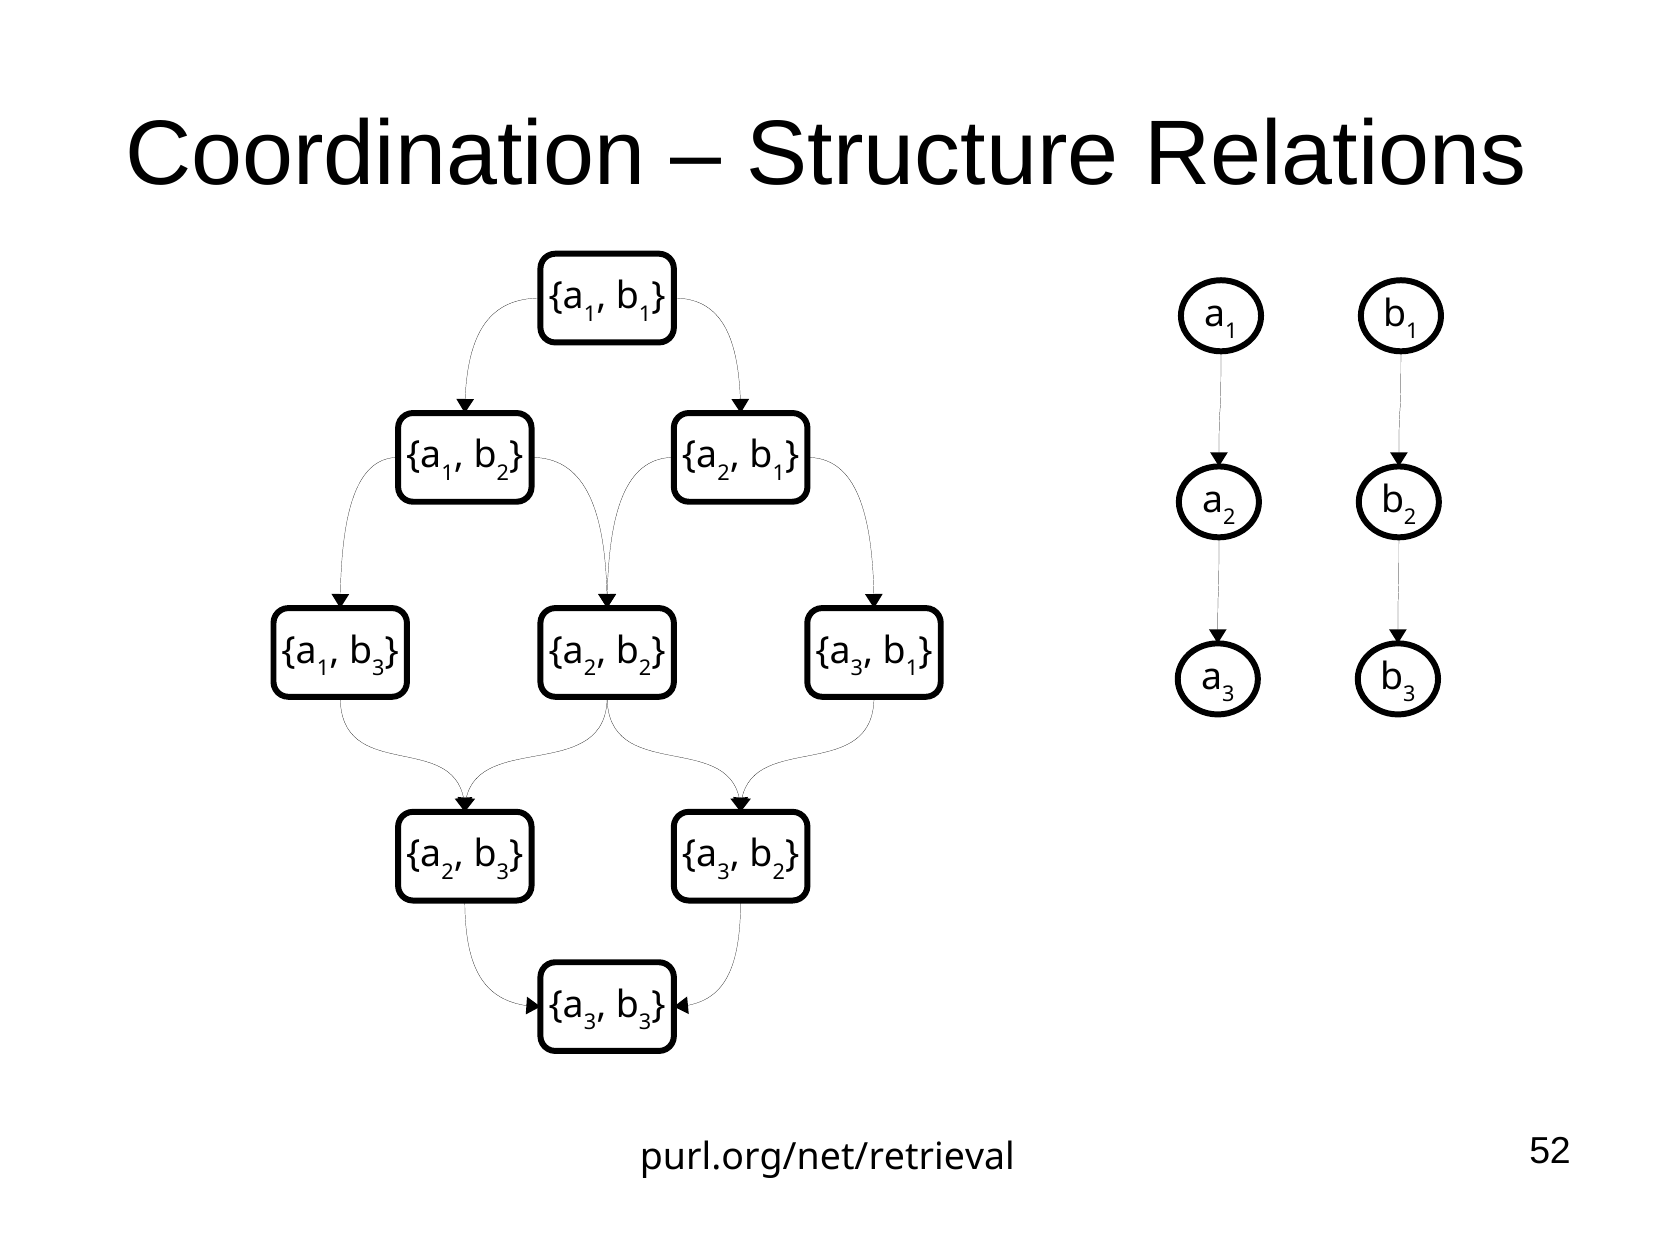

# Coordination – Structure Relations
{a1, b1}
a1
b1
{a1, b2}
{a2, b1}
a2
b2
{a1, b3}
{a2, b2}
{a3, b1}
a3
b3
{a2, b3}
{a3, b2}
{a3, b3}
purl.org/net/retrieval
52